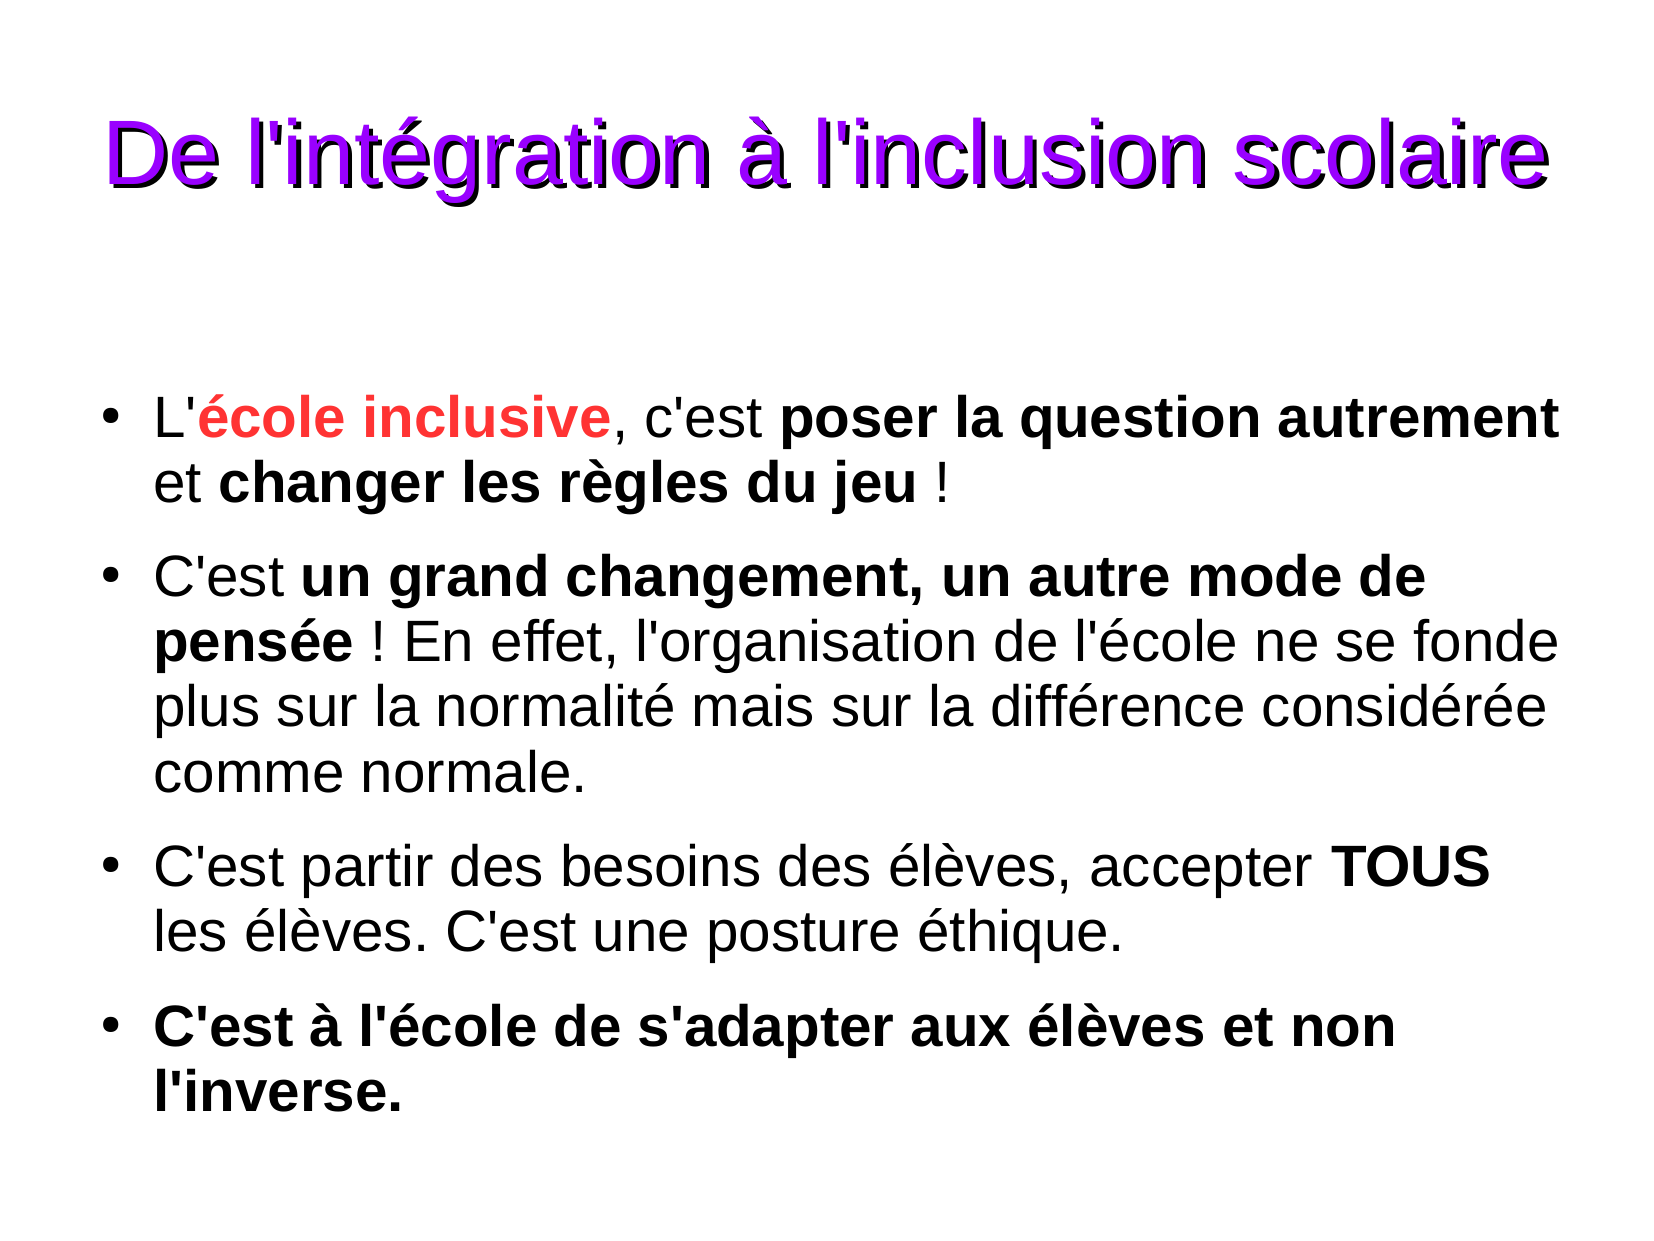

# De l'intégration à l'inclusion scolaire
L'école inclusive, c'est poser la question autrement et changer les règles du jeu !
C'est un grand changement, un autre mode de pensée ! En effet, l'organisation de l'école ne se fonde plus sur la normalité mais sur la différence considérée comme normale.
C'est partir des besoins des élèves, accepter TOUS les élèves. C'est une posture éthique.
C'est à l'école de s'adapter aux élèves et non l'inverse.